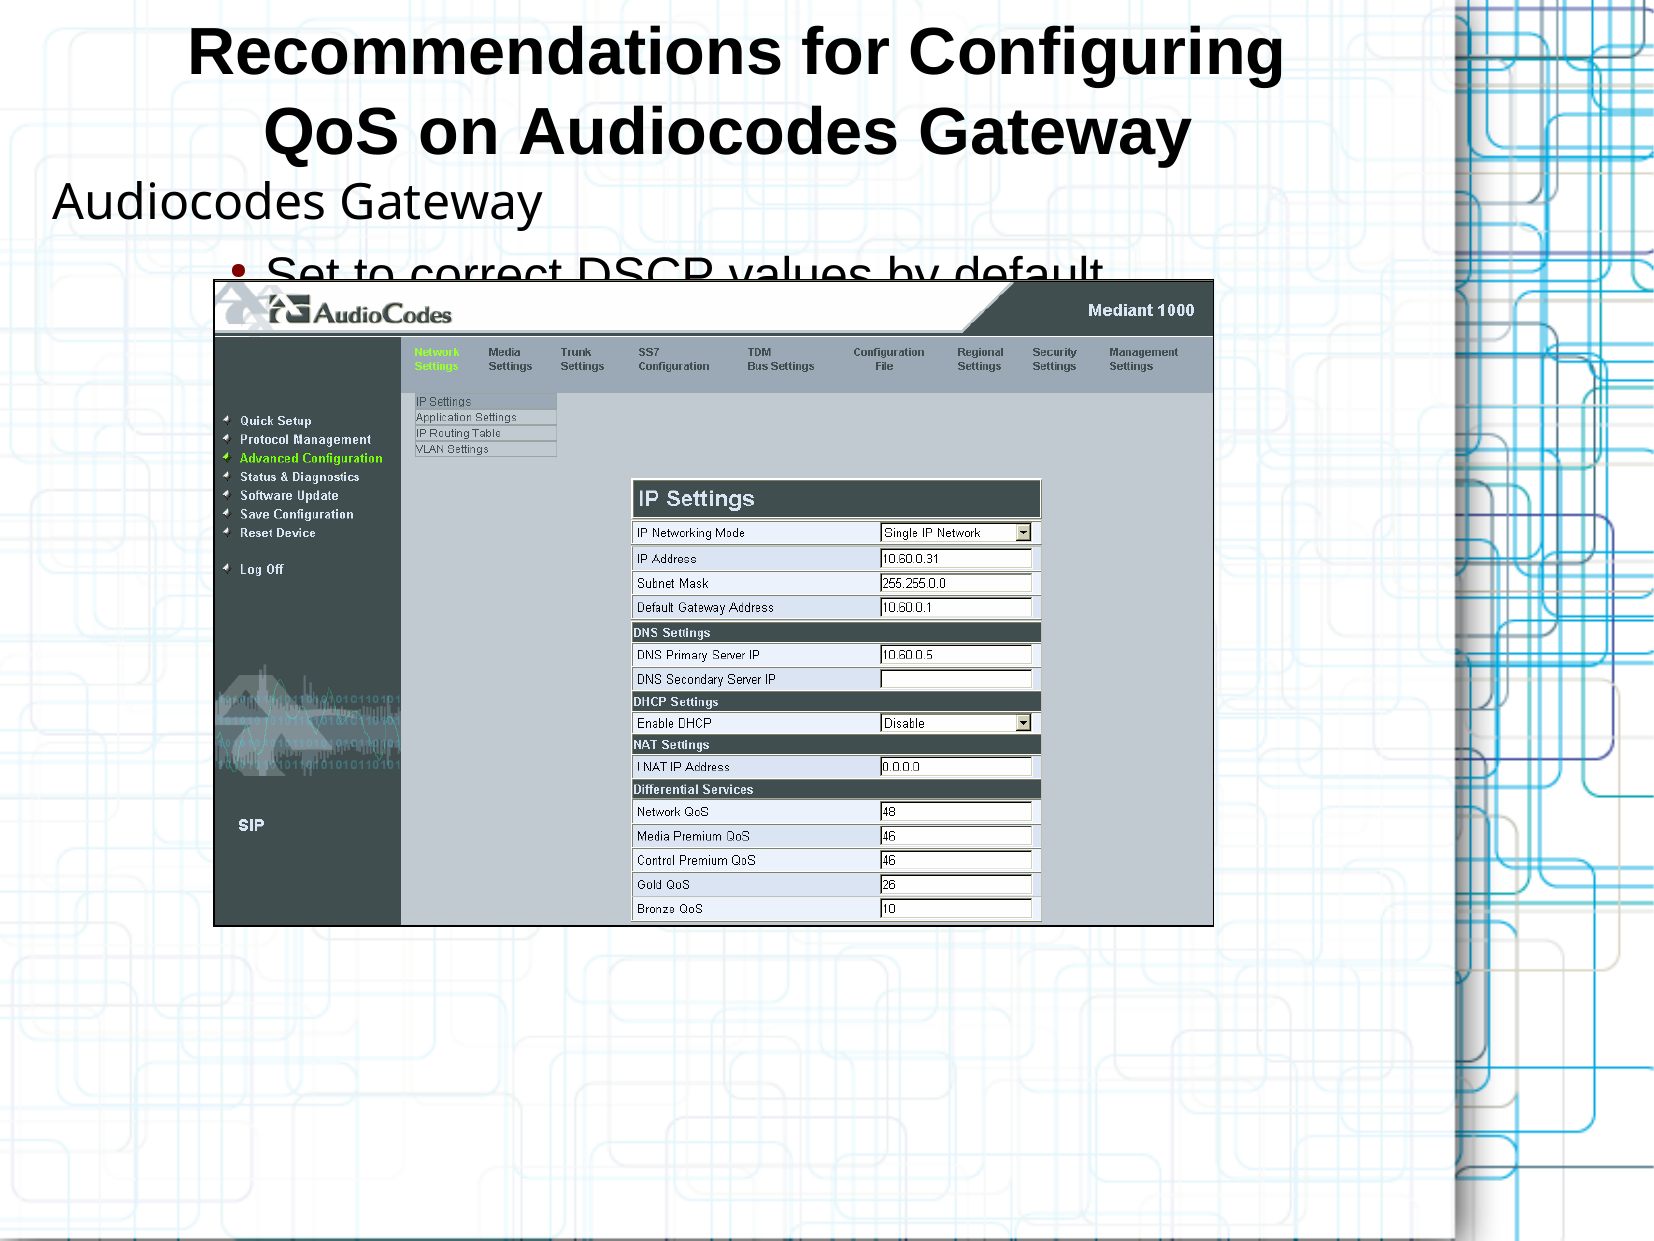

# Recommendations for Configuring QoS on Audiocodes Gateway
Audiocodes Gateway
Set to correct DSCP values by default
Configurable in GUI